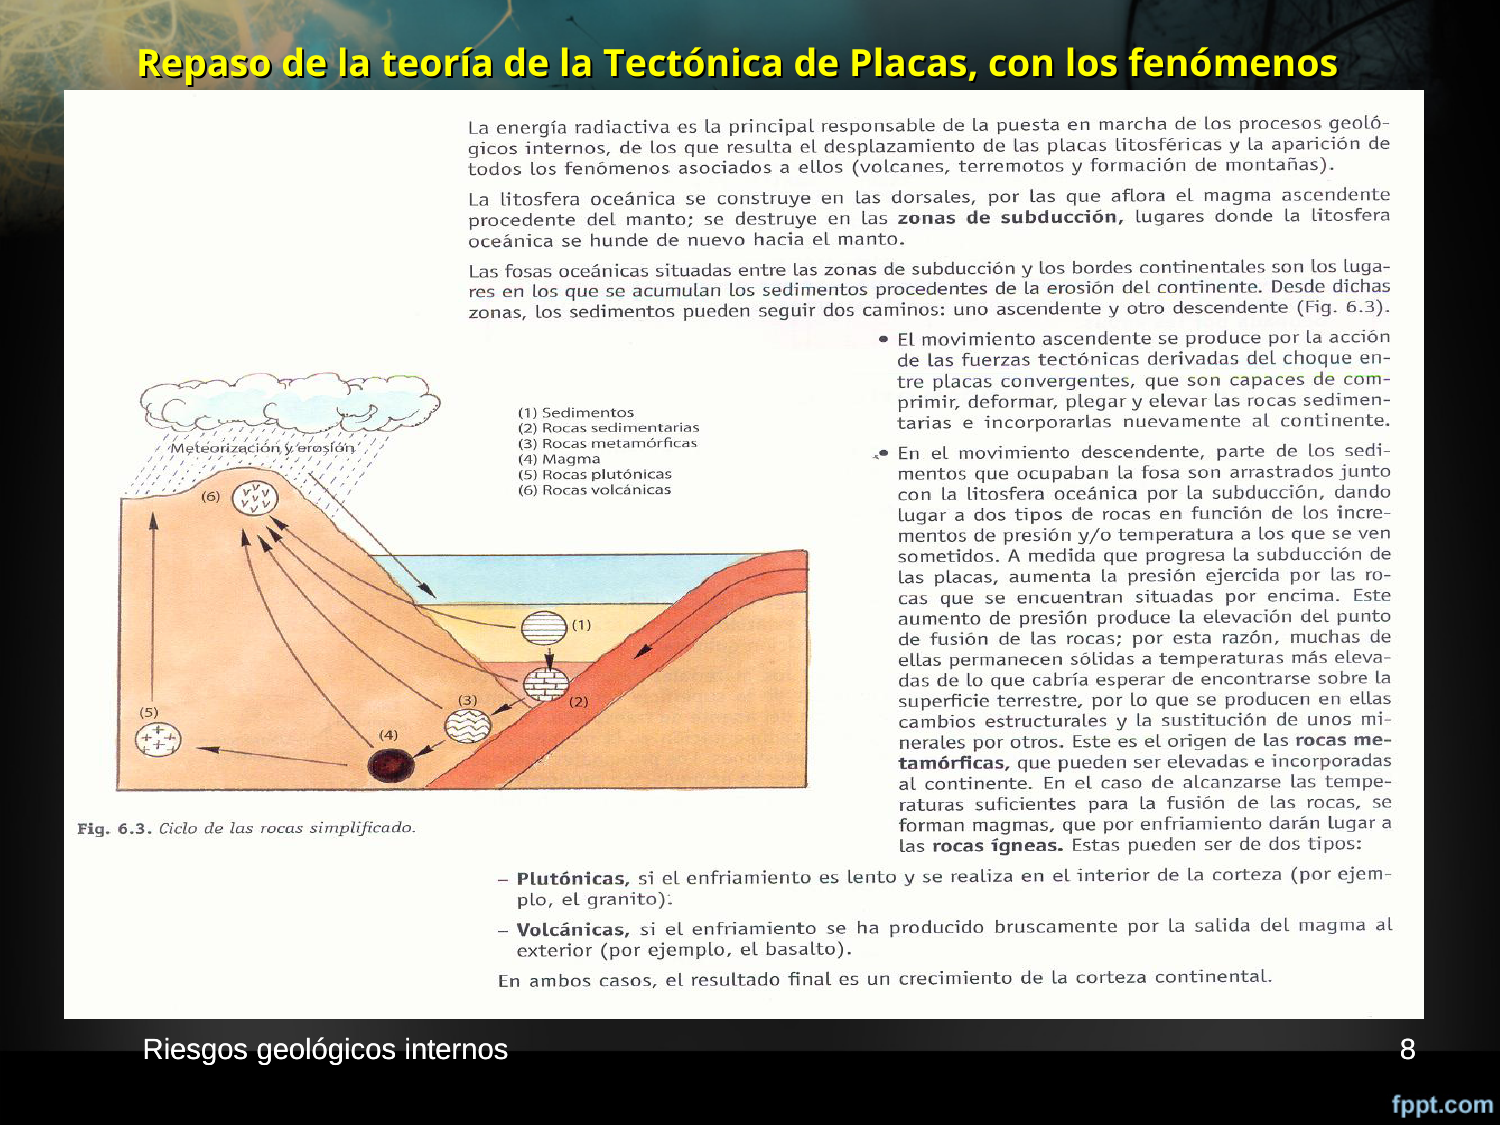

Repaso de la teoría de la Tectónica de Placas, con los fenómenos asociados. Ciclo de las rocas. Bordes de placas…
Riesgos geológicos internos
Riesgos geológicos internos